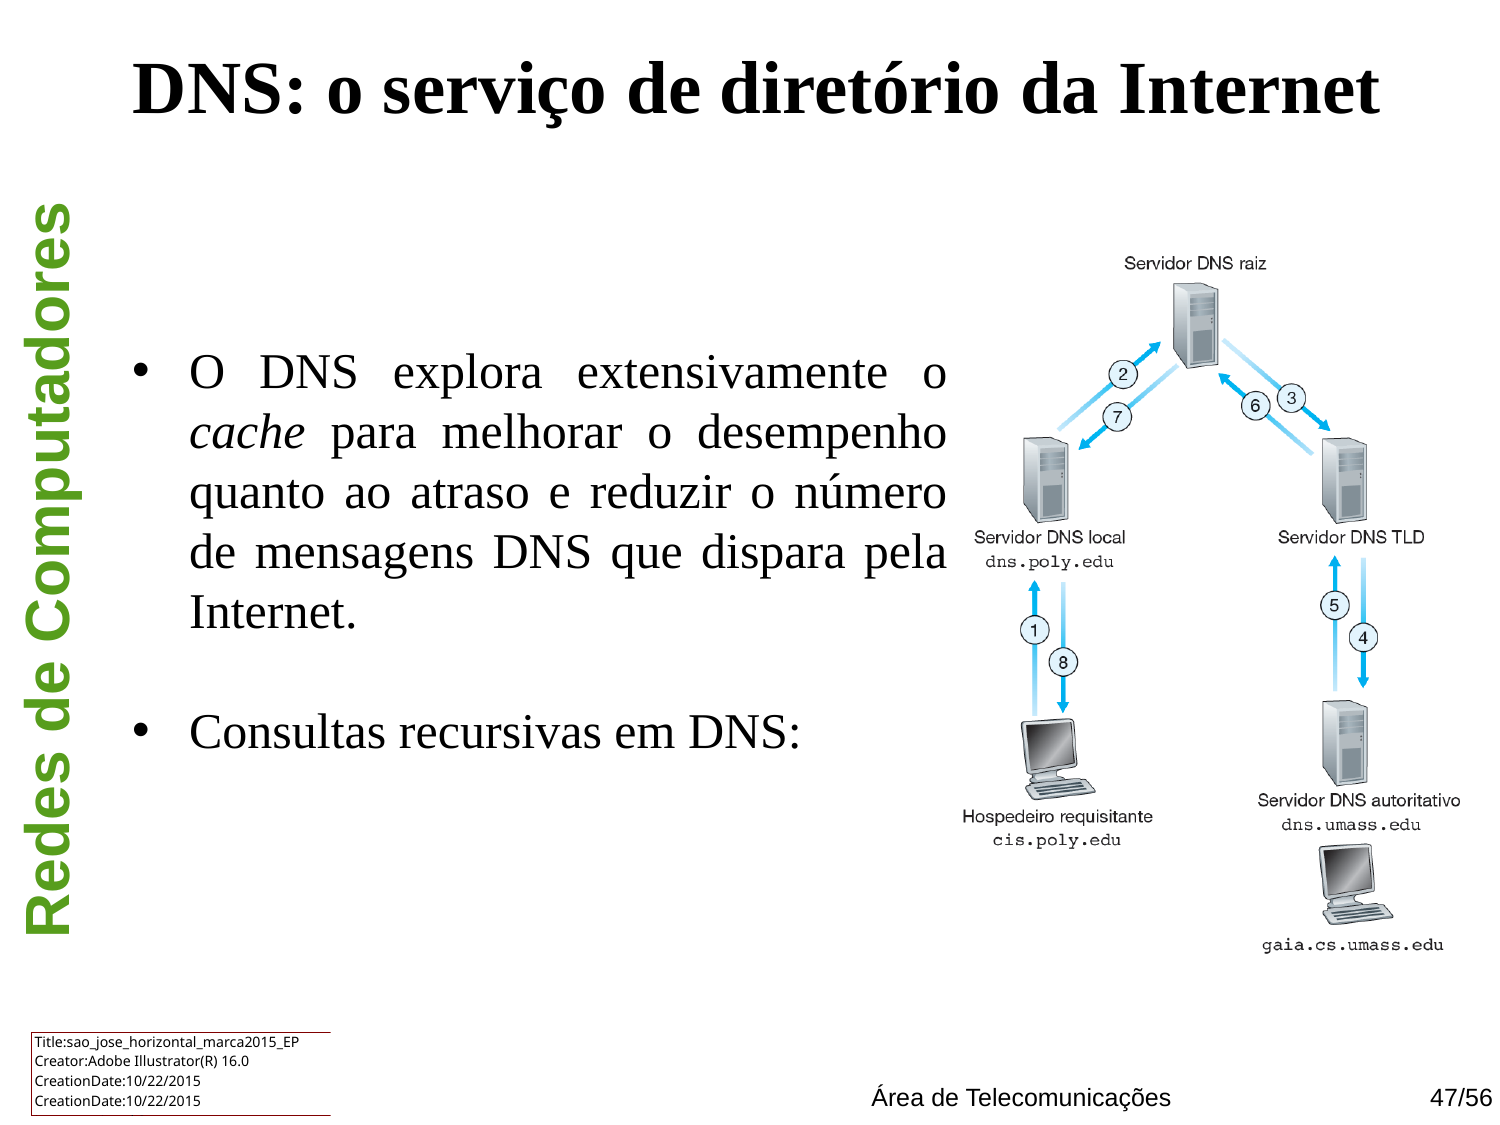

DNS: o serviço de diretório da Internet
O DNS explora extensivamente o cache para melhorar o desempenho quanto ao atraso e reduzir o número de mensagens DNS que dispara pela Internet.
Consultas recursivas em DNS: